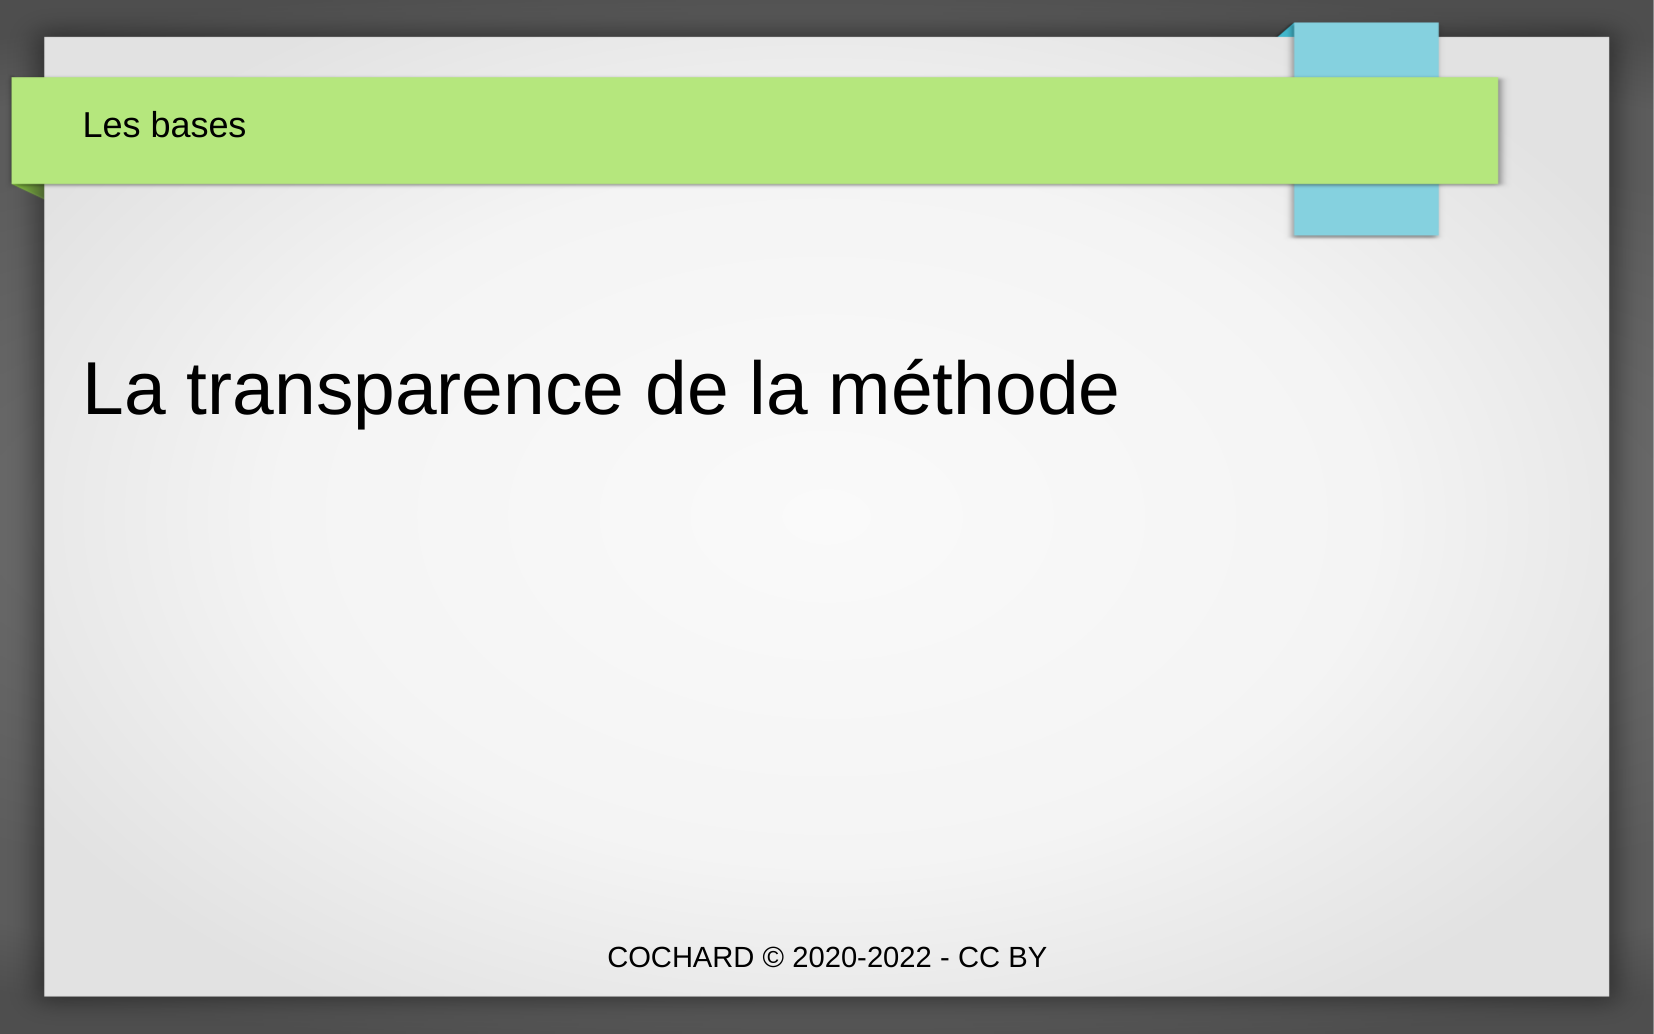

# Les bases
La transparence de la méthode
COCHARD © 2020-2022 - CC BY